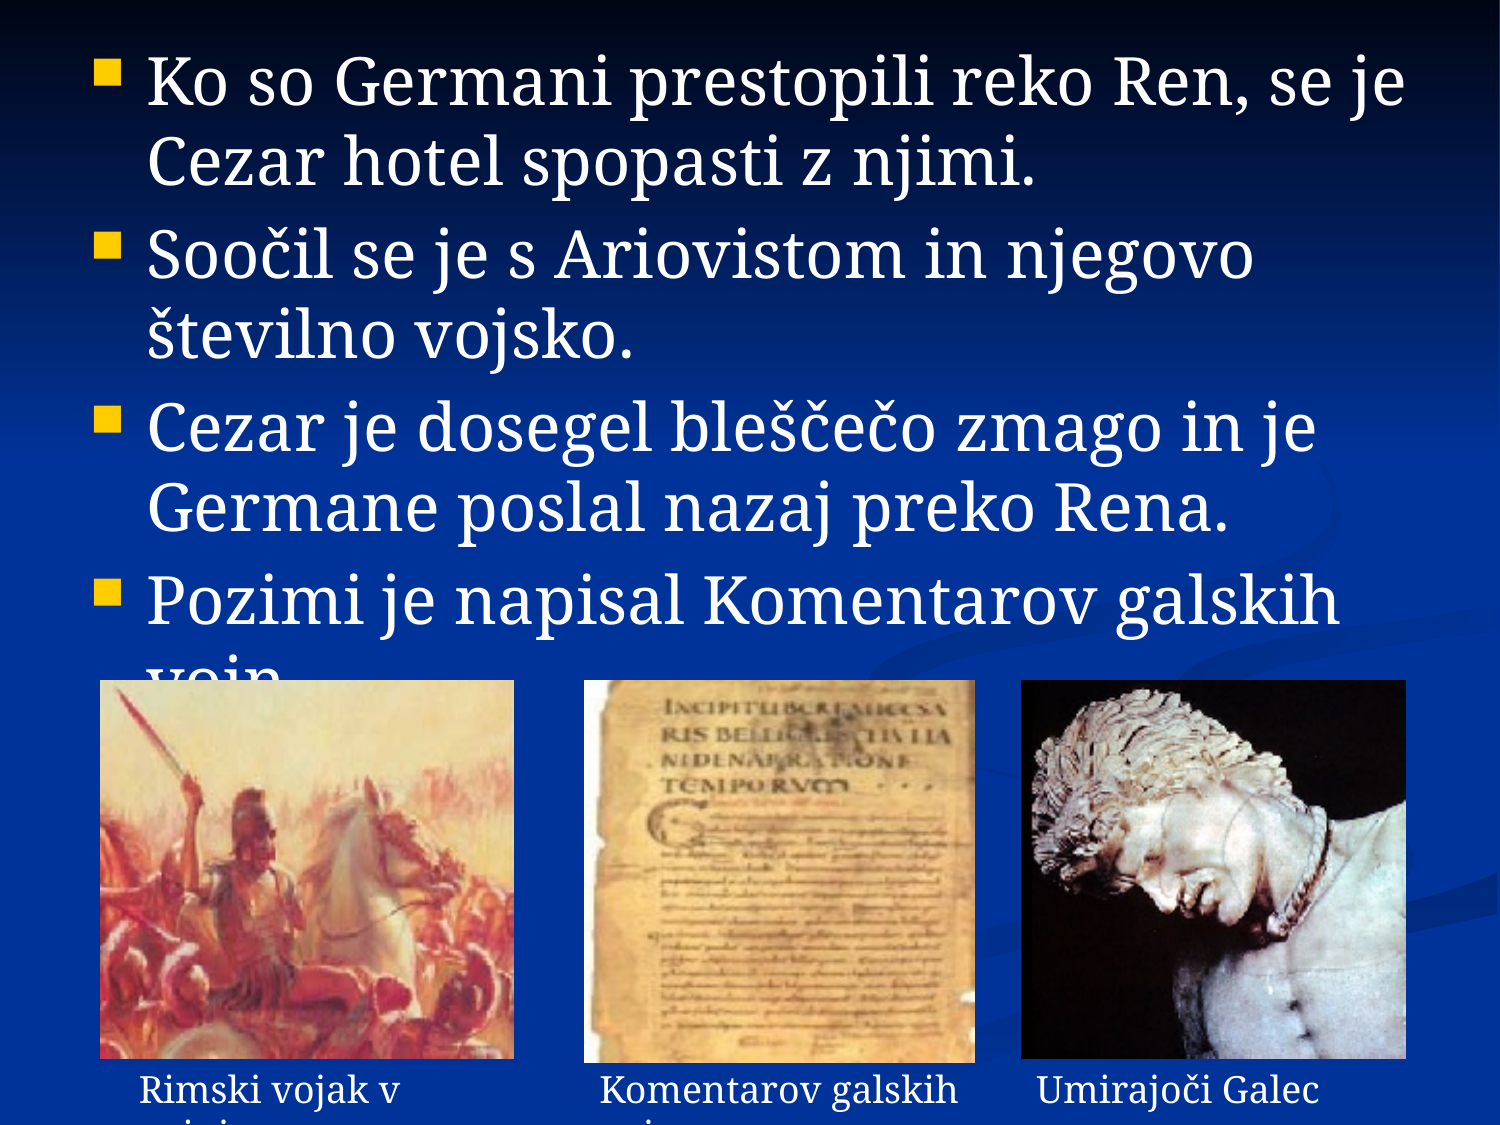

#
Ko so Germani prestopili reko Ren, se je Cezar hotel spopasti z njimi.
Soočil se je s Ariovistom in njegovo številno vojsko.
Cezar je dosegel bleščečo zmago in je Germane poslal nazaj preko Rena.
Pozimi je napisal Komentarov galskih vojn.
Rimski vojak v vojni
Komentarov galskih vojn
Umirajoči Galec